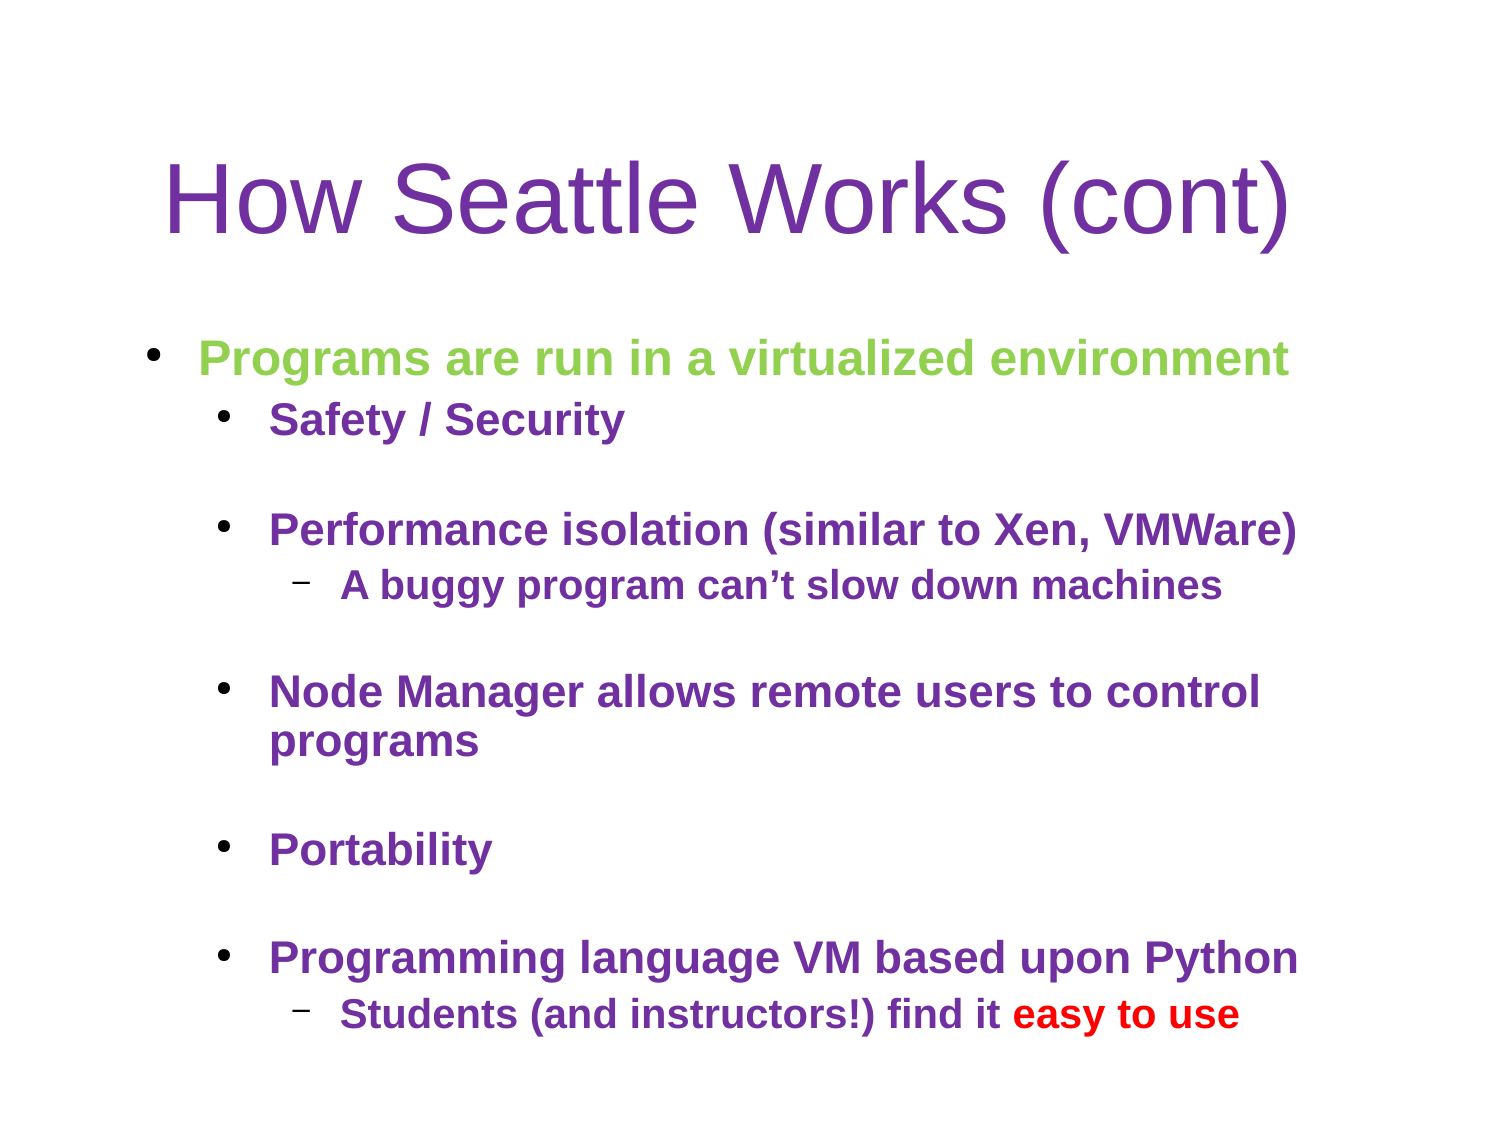

# How Seattle Works (cont)
Programs are run in a virtualized environment
Safety / Security
Performance isolation (similar to Xen, VMWare)
A buggy program can’t slow down machines
Node Manager allows remote users to control programs
Portability
Programming language VM based upon Python
Students (and instructors!) find it easy to use